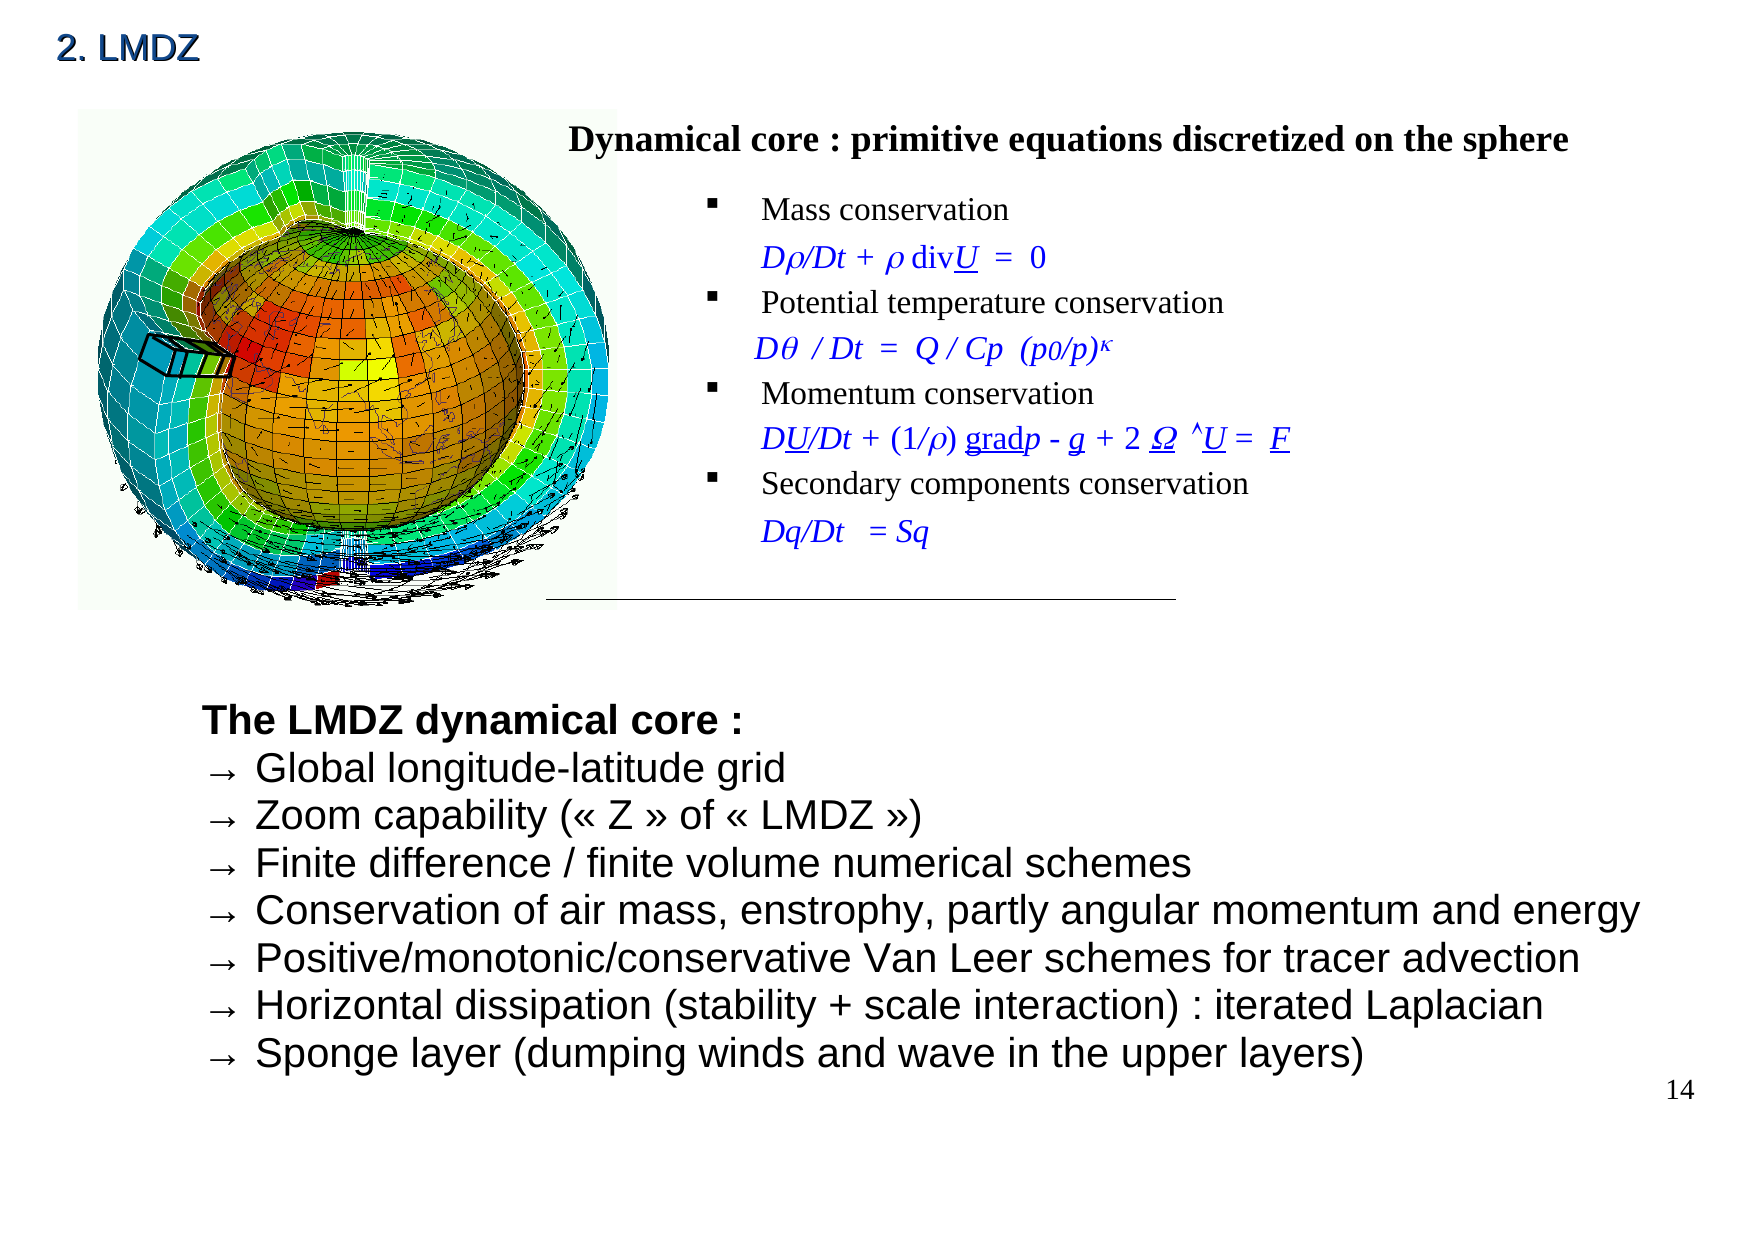

2. LMDZ
Dynamical core : primitive equations discretized on the sphere
# Mass conservation
	D/Dt +  divU = 0
Potential temperature conservation
 Dq / Dt = Q / Cp (p0/p)k
Momentum conservation
	DU/Dt + (1/) gradp - g + 2 U = F
Secondary components conservation
	Dq/Dt = Sq
The LMDZ dynamical core :
→ Global longitude-latitude grid
→ Zoom capability (« Z » of « LMDZ »)
→ Finite difference / finite volume numerical schemes
→ Conservation of air mass, enstrophy, partly angular momentum and energy
→ Positive/monotonic/conservative Van Leer schemes for tracer advection
→ Horizontal dissipation (stability + scale interaction) : iterated Laplacian
→ Sponge layer (dumping winds and wave in the upper layers)
14